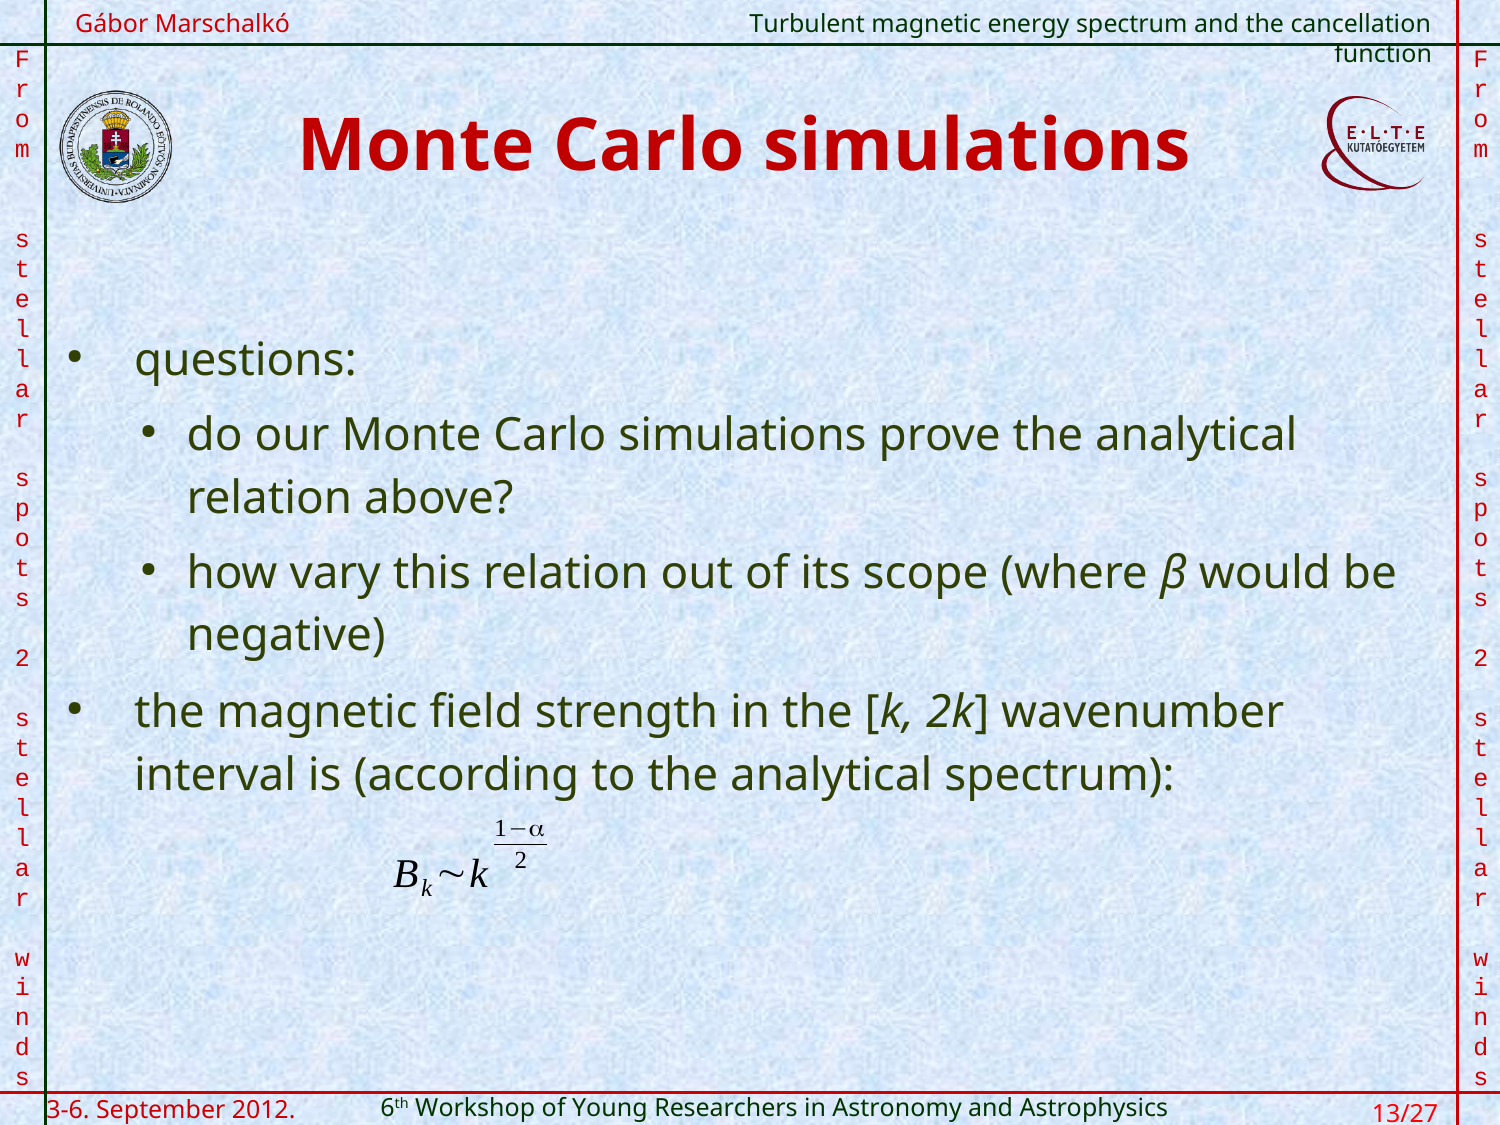

Monte Carlo simulations
# questions:
do our Monte Carlo simulations prove the analytical relation above?
how vary this relation out of its scope (where β would be negative)
the magnetic field strength in the [k, 2k] wavenumber interval is (according to the analytical spectrum):